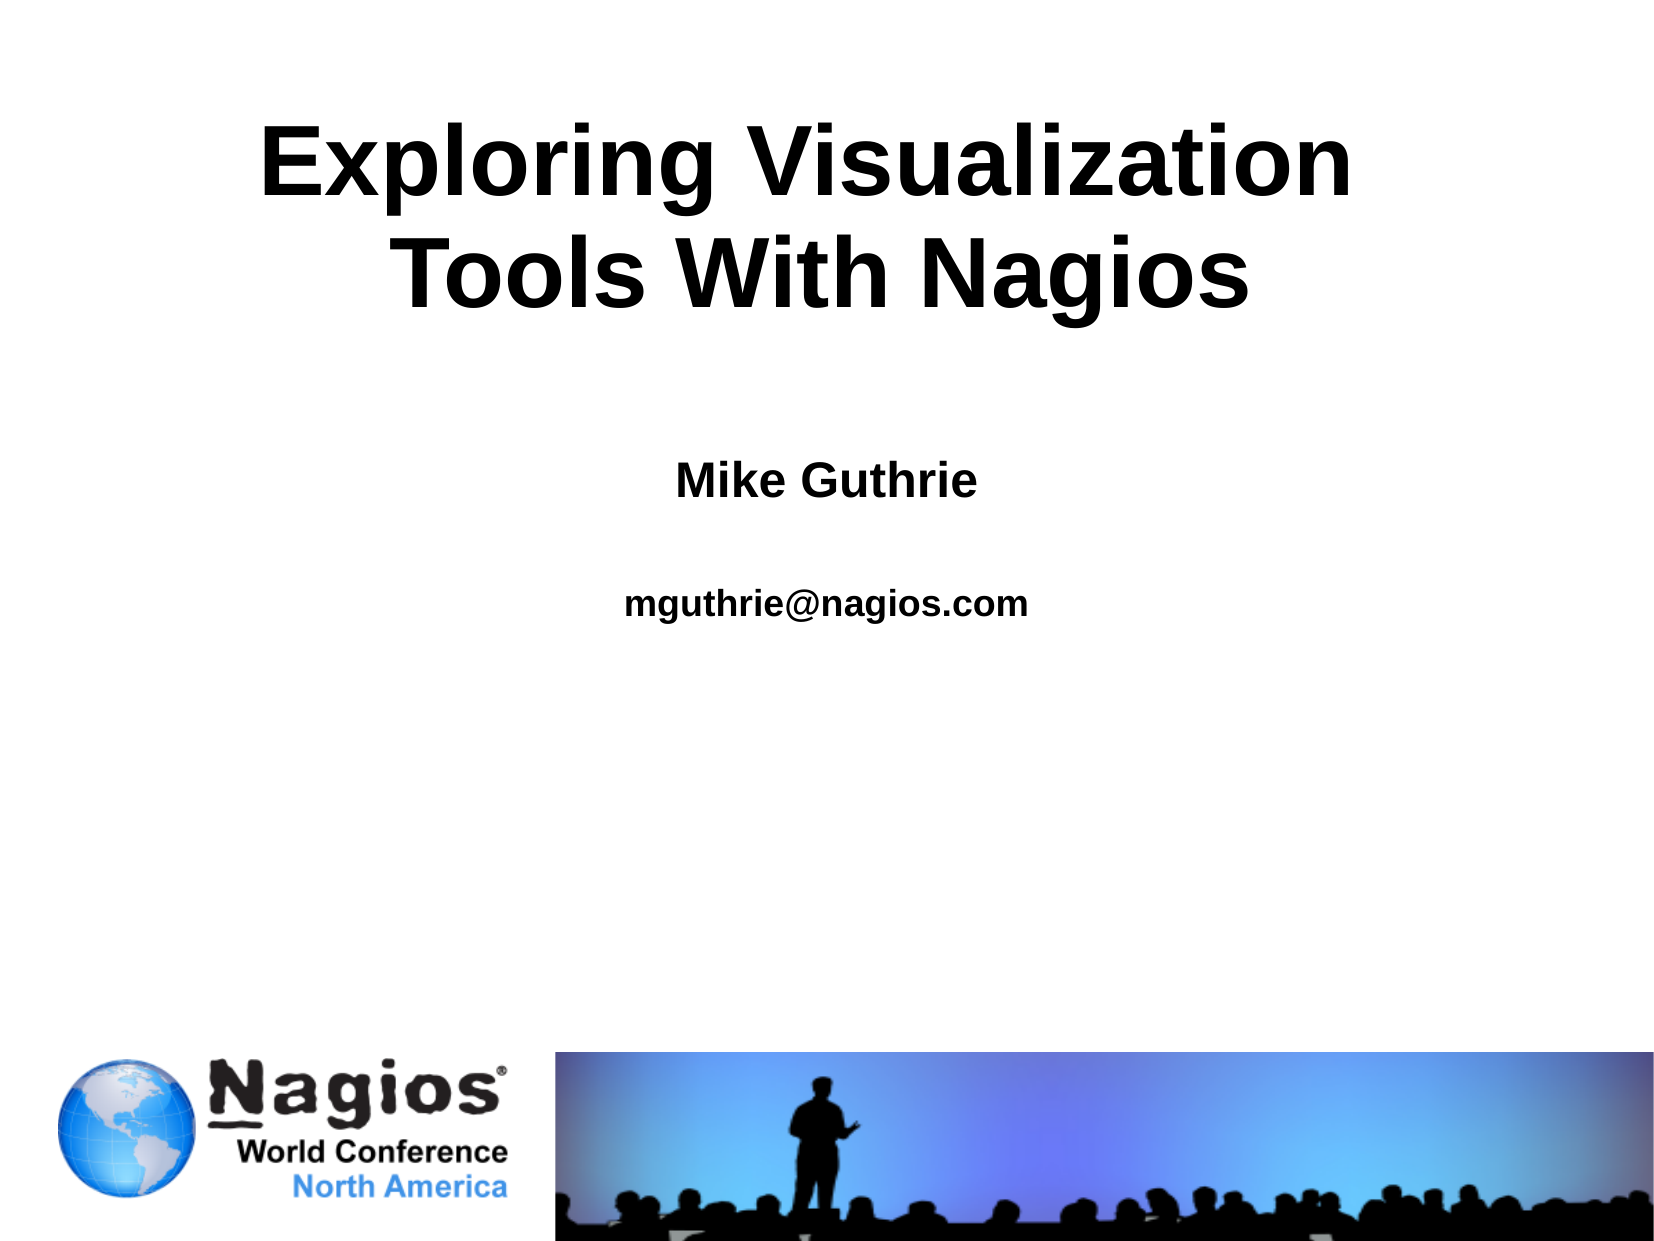

Exploring Visualization
Tools With Nagios
Mike Guthrie
mguthrie@nagios.com
#